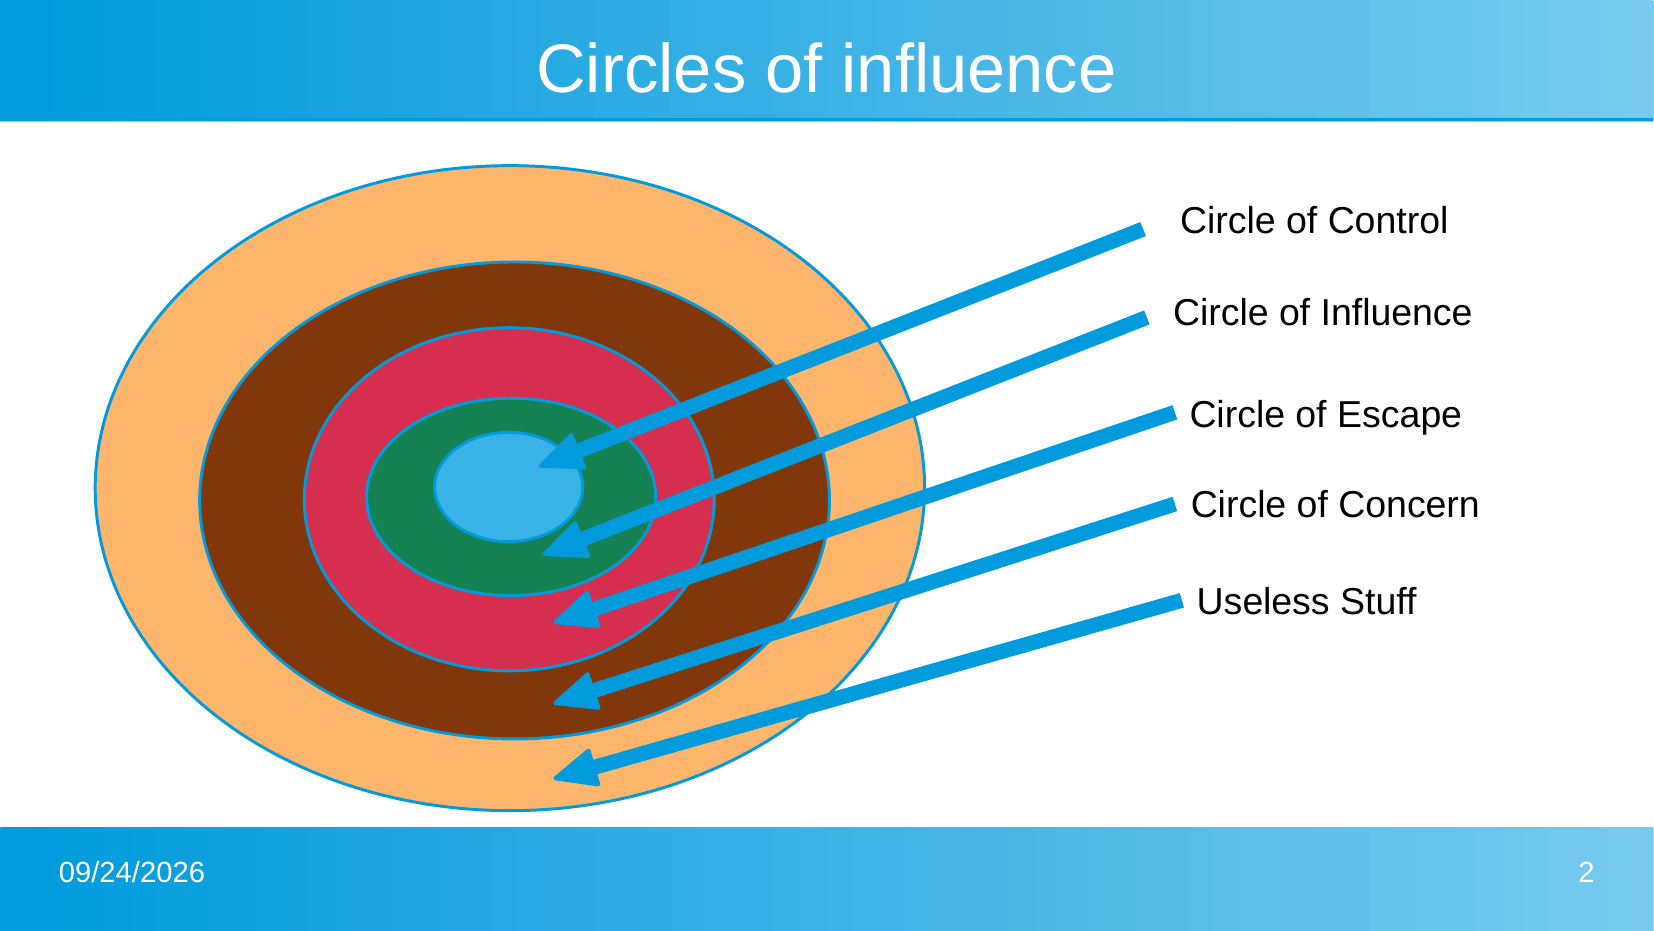

# Circles of influence
Circle of Control
Circle of Influence
Circle of Escape
Circle of Concern
Useless Stuff
2